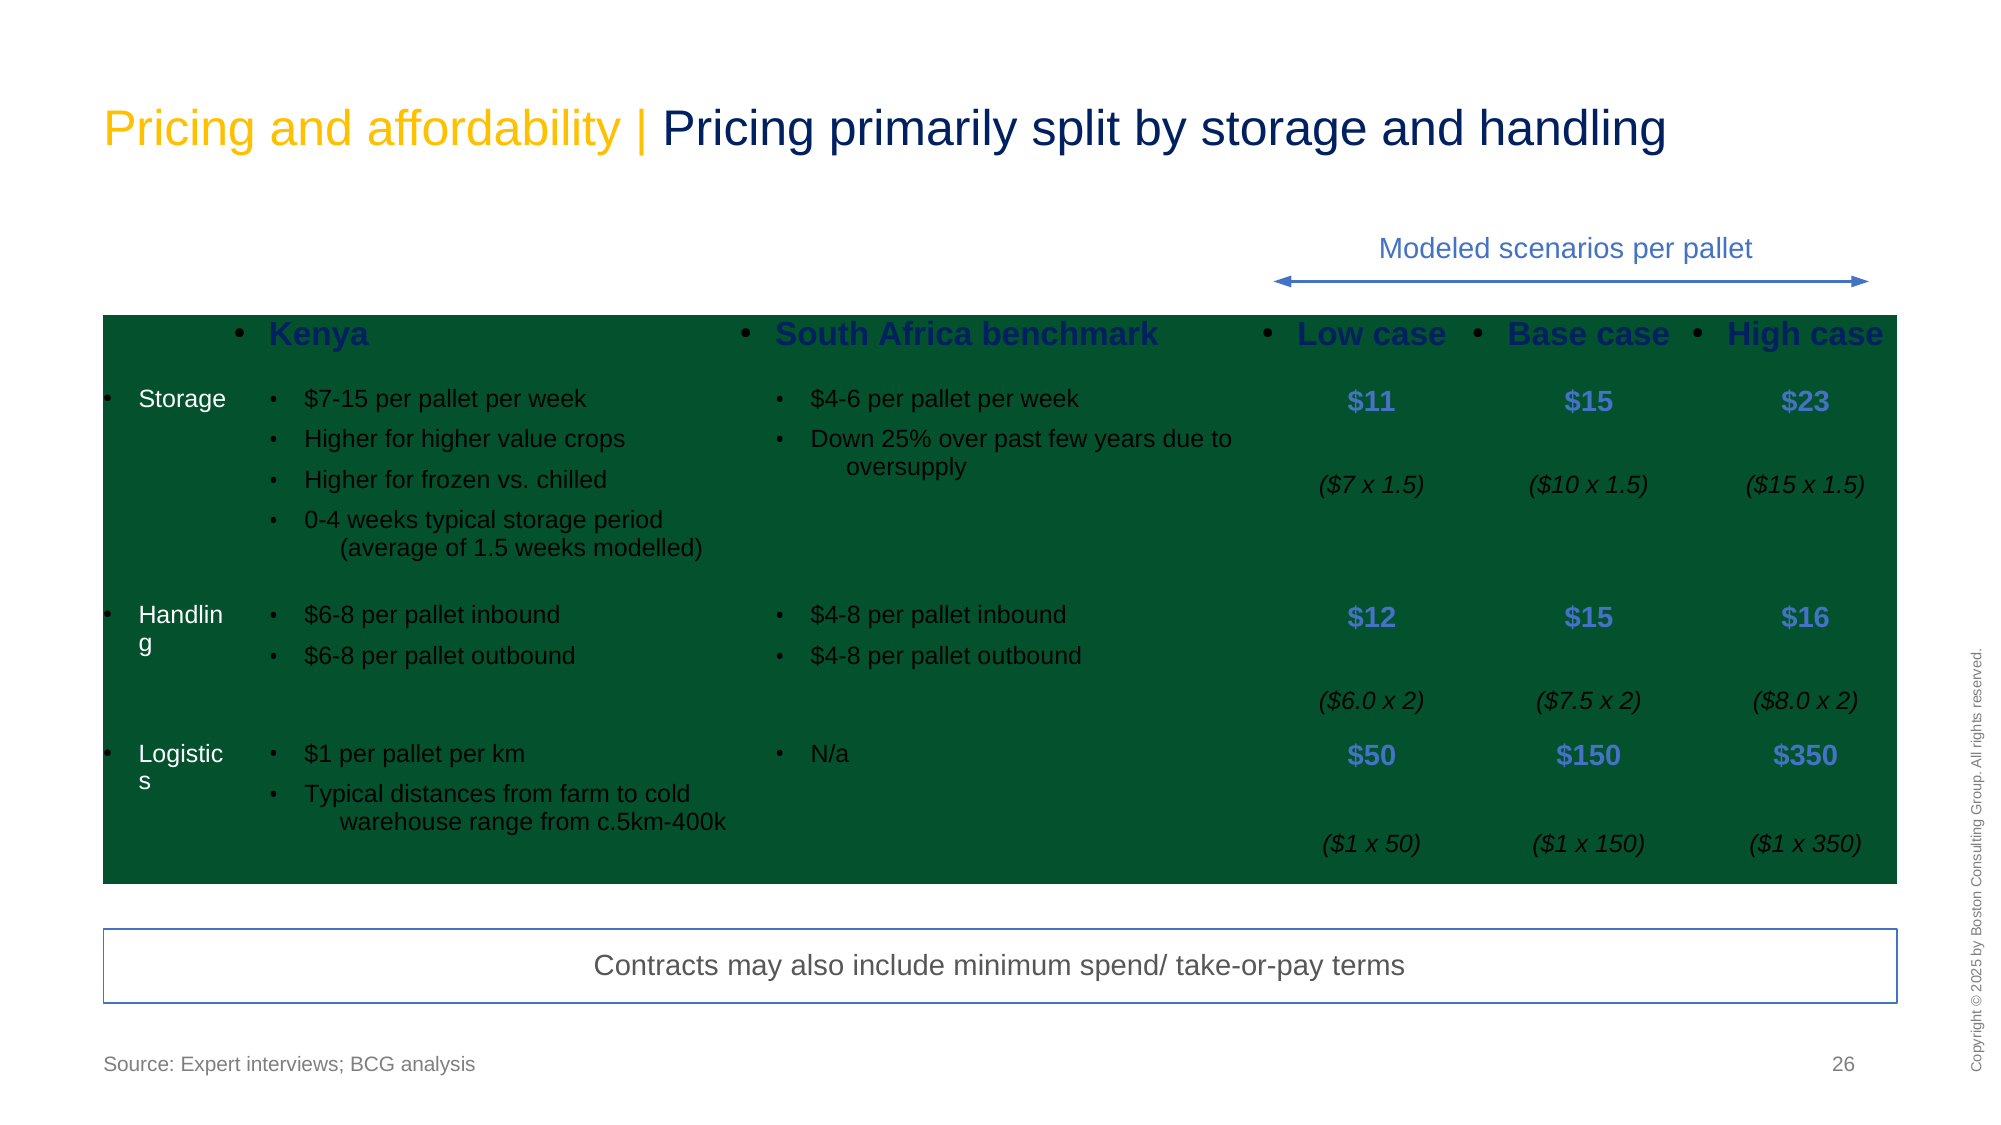

# Pricing and affordability | Pricing primarily split by storage and handling
Modeled scenarios per pallet
| | Kenya | South Africa benchmark | Low case | Base case | High case |
| --- | --- | --- | --- | --- | --- |
| Storage | $7-15 per pallet per week Higher for higher value crops Higher for frozen vs. chilled 0-4 weeks typical storage period (average of 1.5 weeks modelled) | $4-6 per pallet per week Down 25% over past few years due to oversupply | $11 ($7 x 1.5) | $15 ($10 x 1.5) | $23 ($15 x 1.5) |
| Handling | $6-8 per pallet inbound $6-8 per pallet outbound | $4-8 per pallet inbound $4-8 per pallet outbound | $12 ($6.0 x 2) | $15 ($7.5 x 2) | $16 ($8.0 x 2) |
| Logistics | $1 per pallet per km Typical distances from farm to cold warehouse range from c.5km-400k | N/a | $50 ($1 x 50) | $150 ($1 x 150) | $350 ($1 x 350) |
Contracts may also include minimum spend/ take-or-pay terms
Source: Expert interviews; BCG analysis